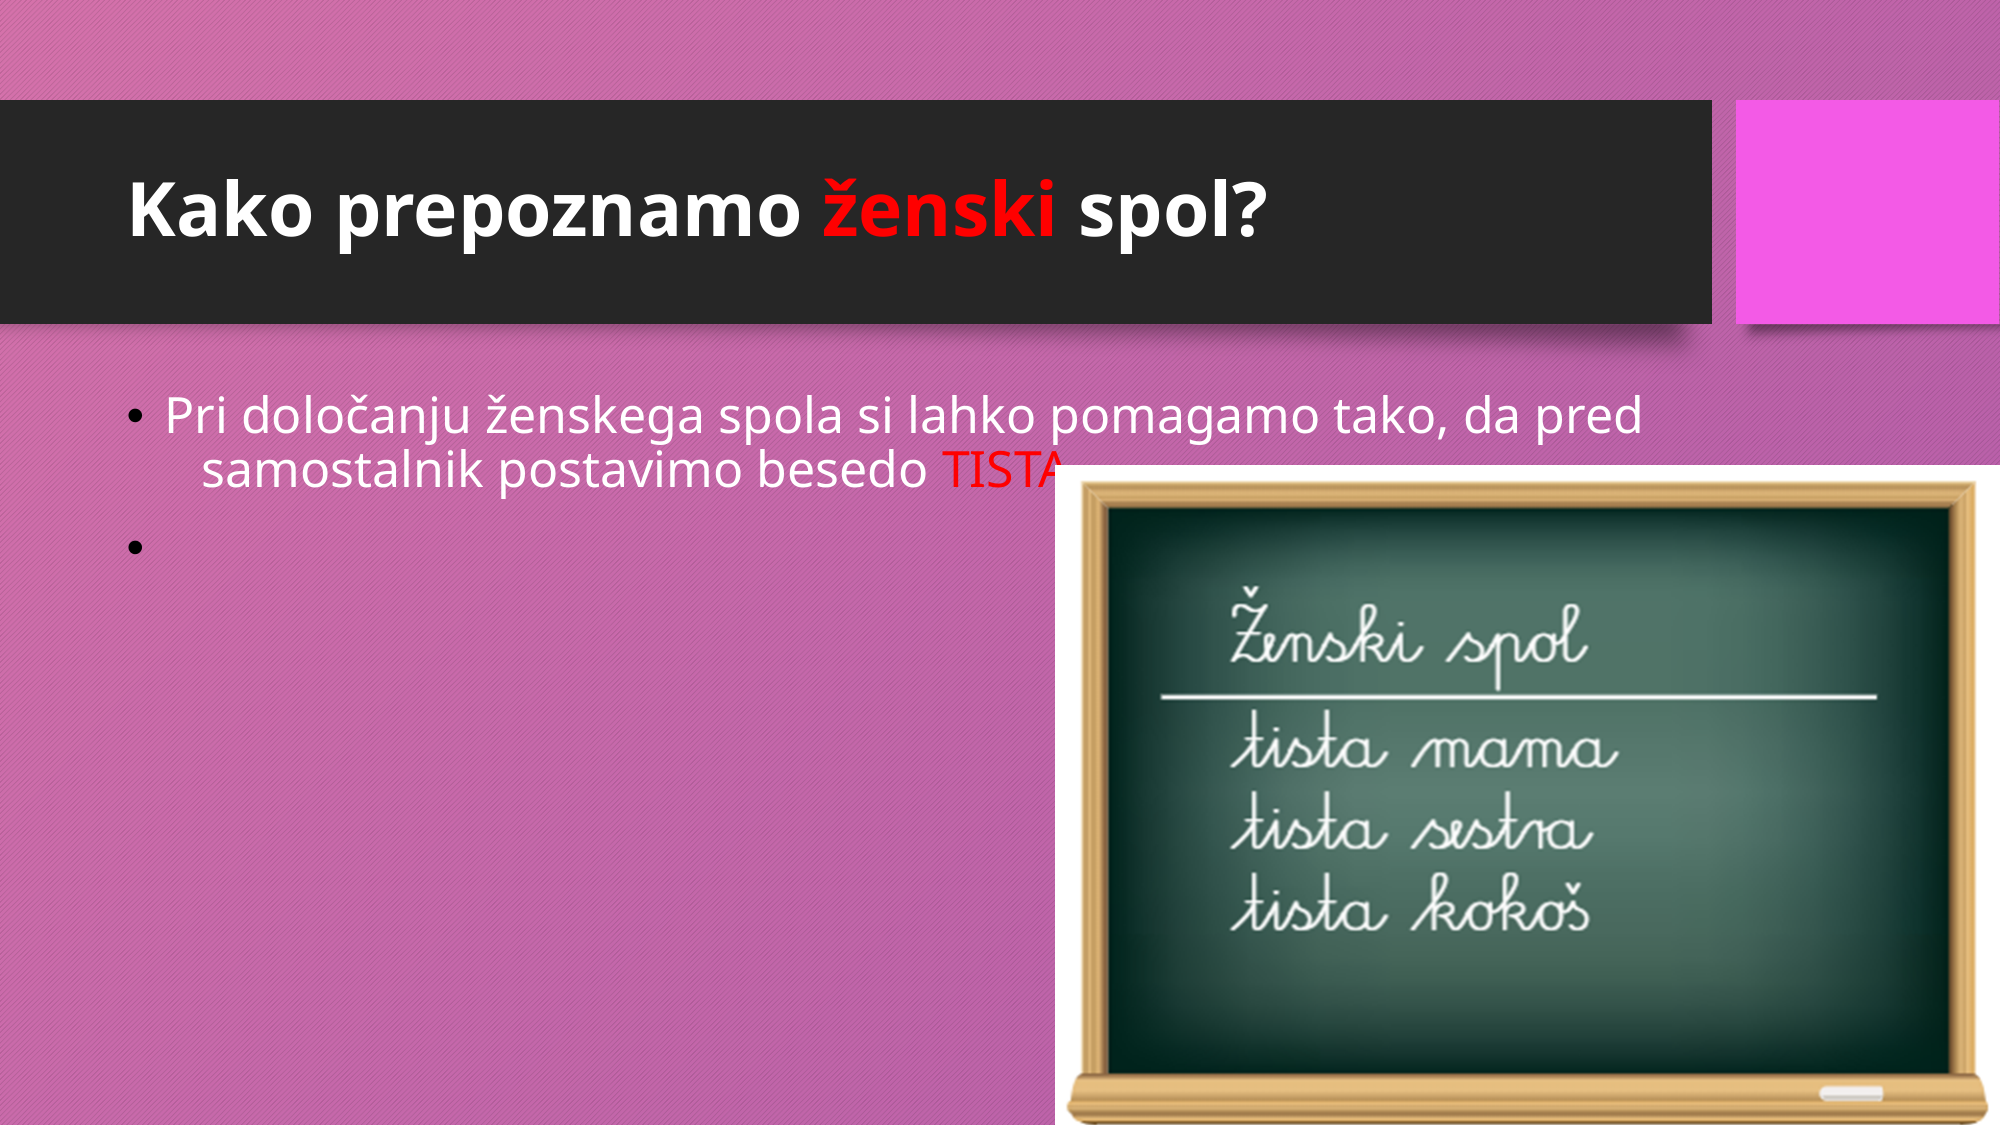

# Kako prepoznamo ženski spol?
Pri določanju ženskega spola si lahko pomagamo tako, da pred samostalnik postavimo besedo TISTA